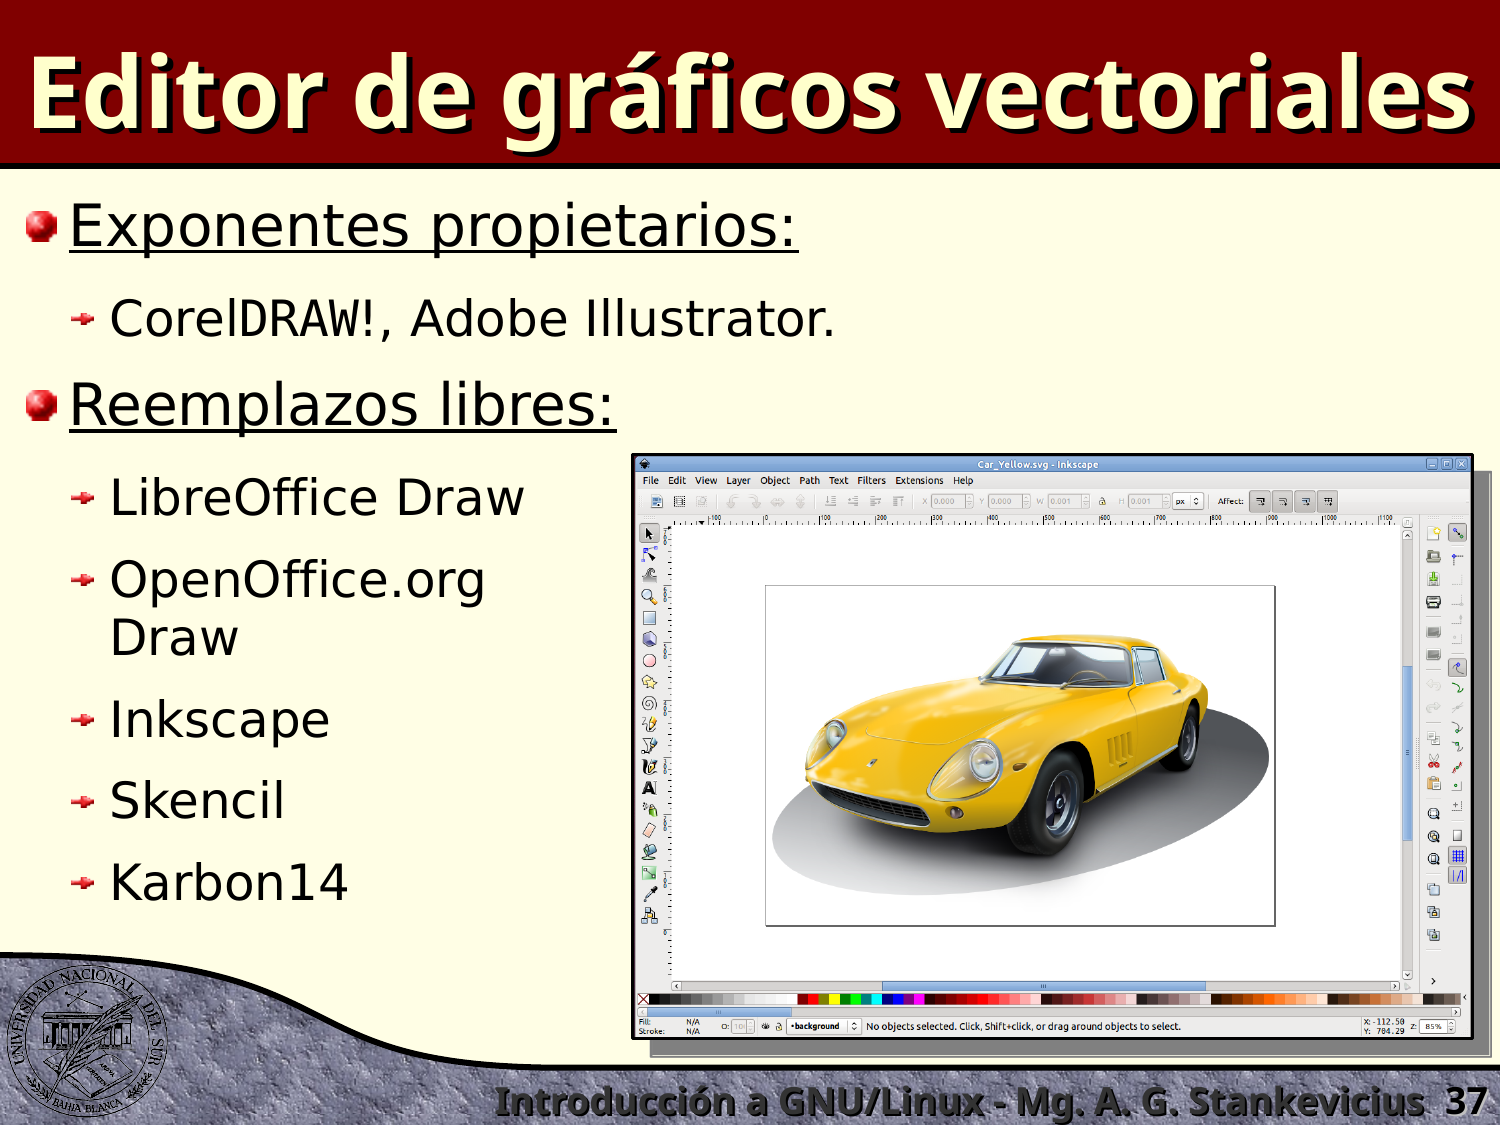

# Editor de gráficos vectoriales
Exponentes propietarios:
CorelDRAW!, Adobe Illustrator.
Reemplazos libres:
LibreOffice Draw
OpenOffice.org
Draw
Inkscape
Skencil
Karbon14
37